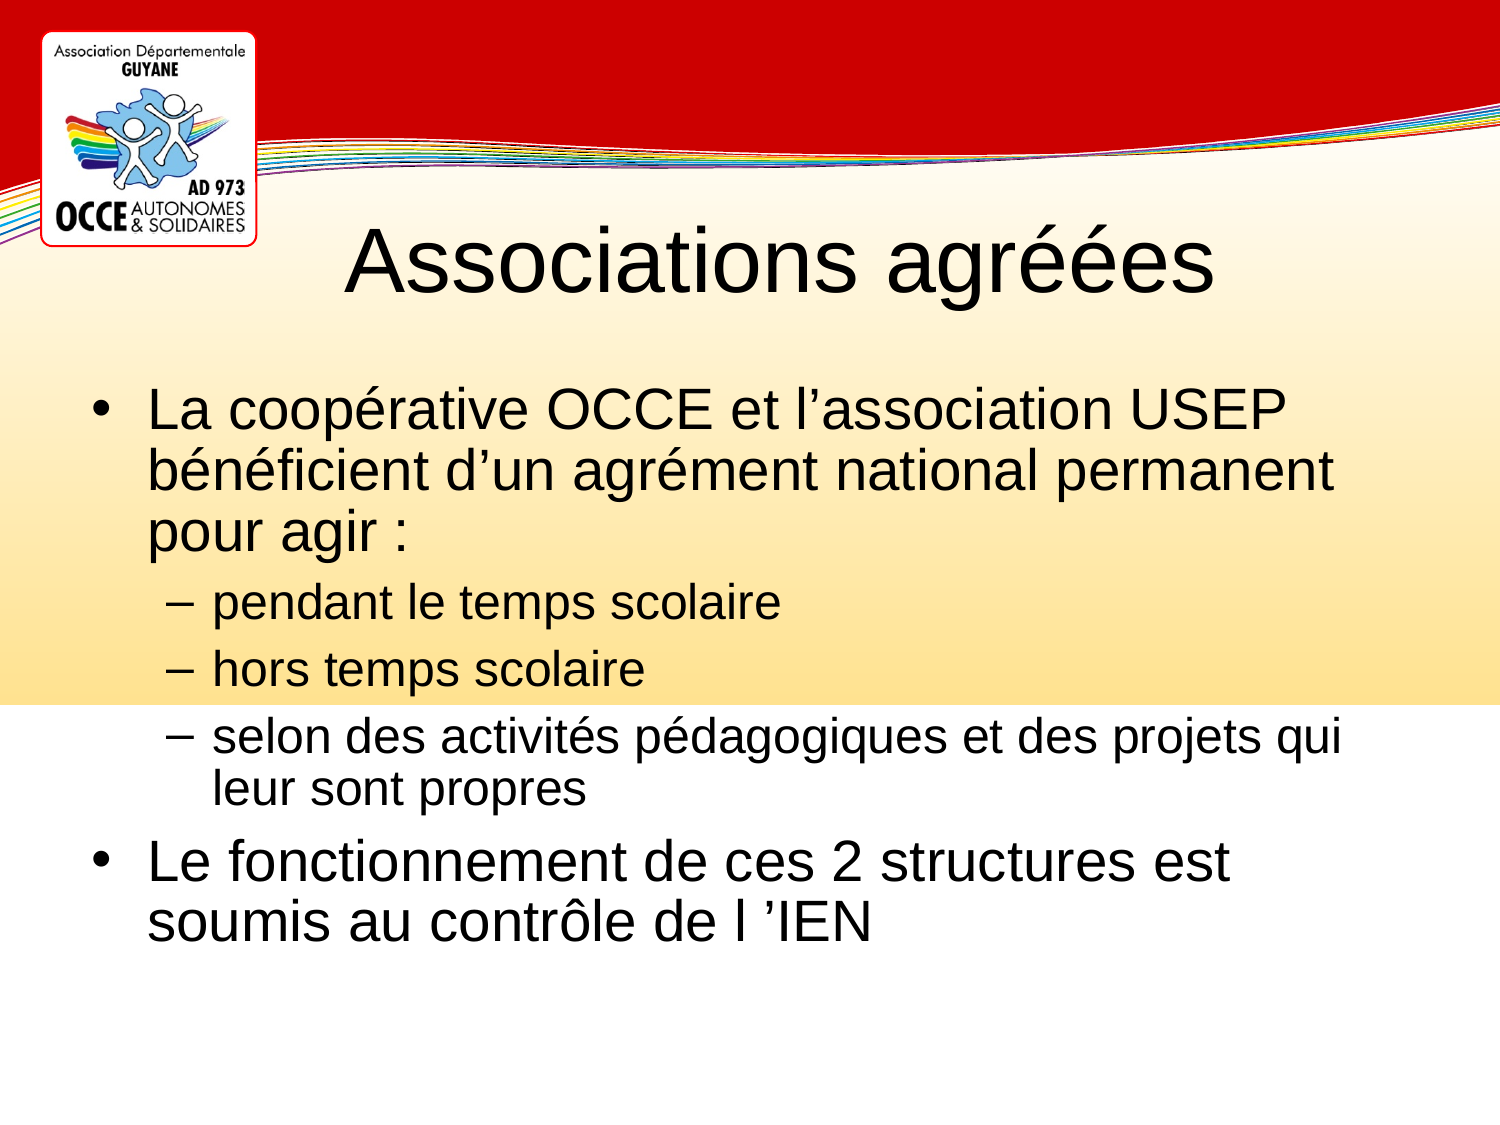

# Associations agréées
La coopérative OCCE et l’association USEP bénéficient d’un agrément national permanent pour agir :
pendant le temps scolaire
hors temps scolaire
selon des activités pédagogiques et des projets qui leur sont propres
Le fonctionnement de ces 2 structures est soumis au contrôle de l ’IEN